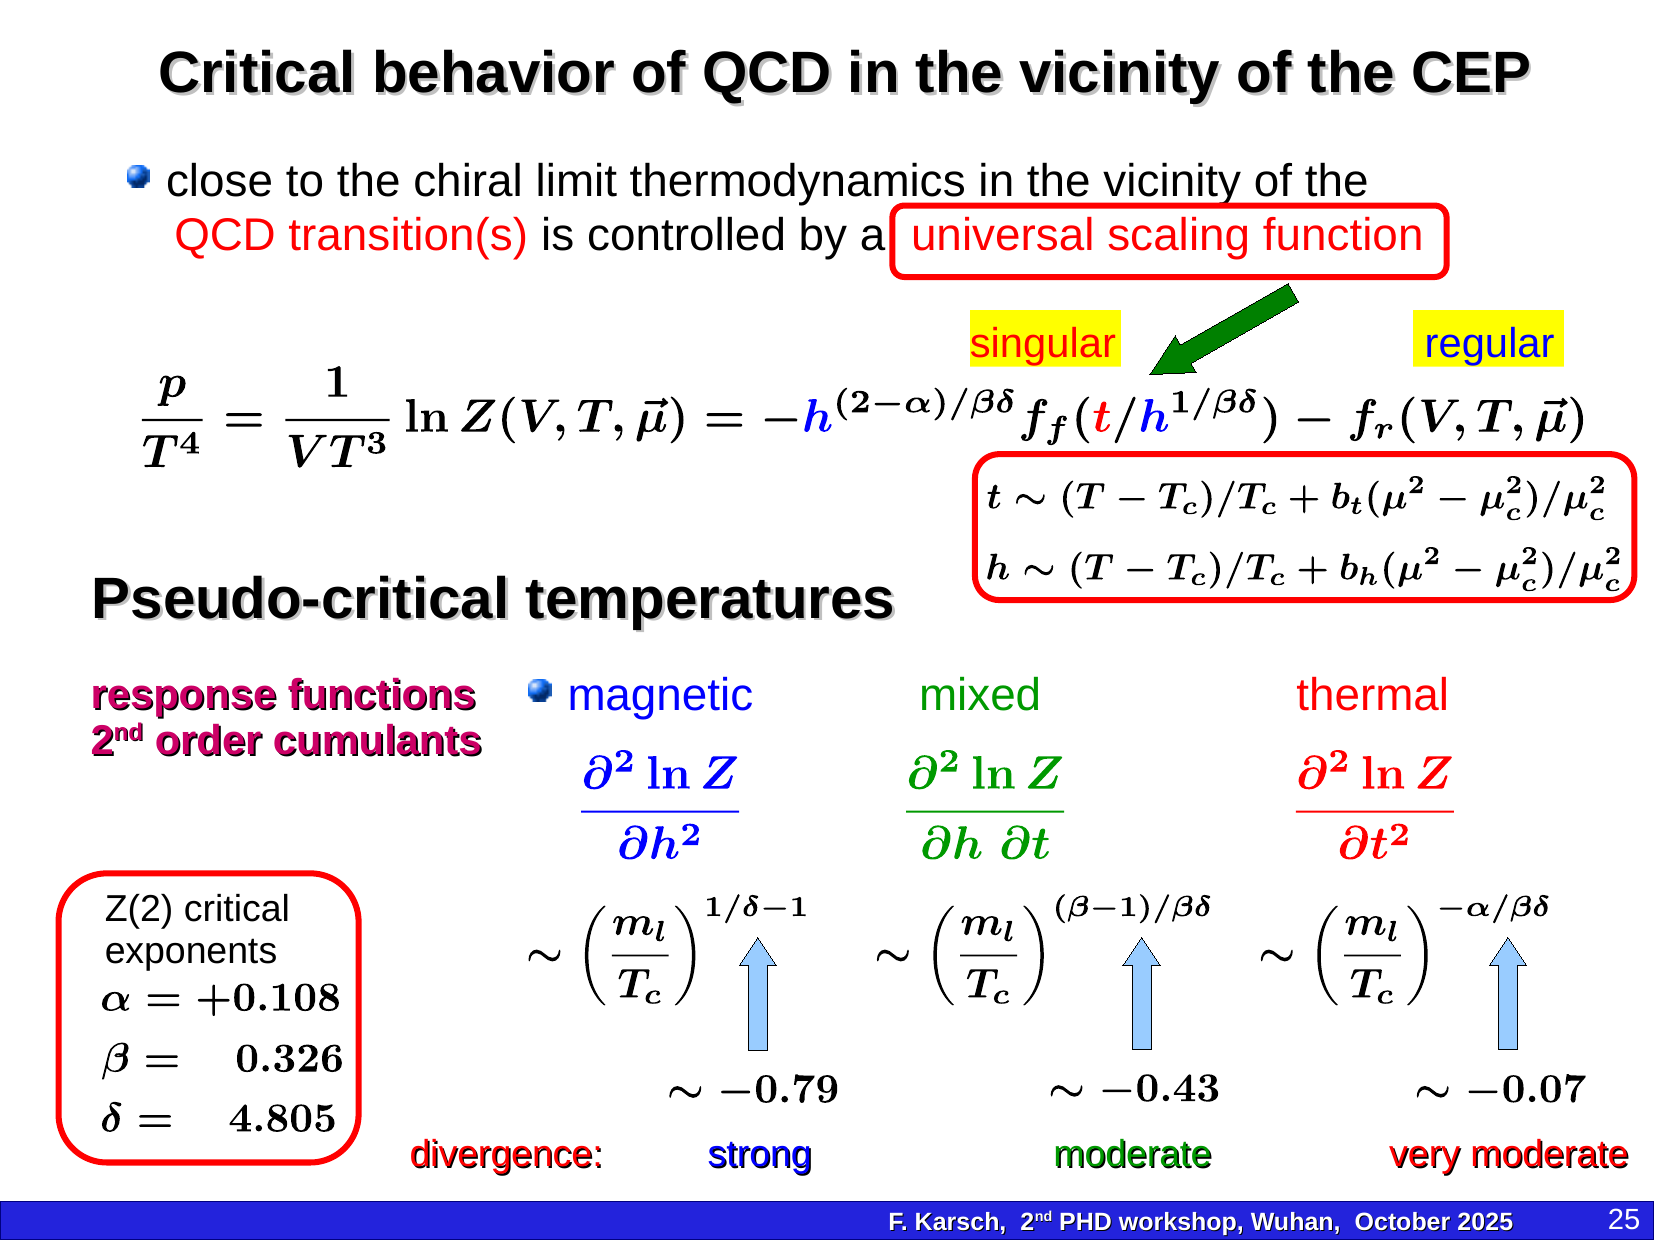

Critical behavior of QCD in the vicinity of the CEP
 close to the chiral limit thermodynamics in the vicinity of the
 QCD transition(s) is controlled by a universal scaling function
singular
regular
Pseudo-critical temperatures
 magnetic mixed thermal
response functions
2nd order cumulants
Z(2) critical
exponents
divergence: strong moderate very moderate
25